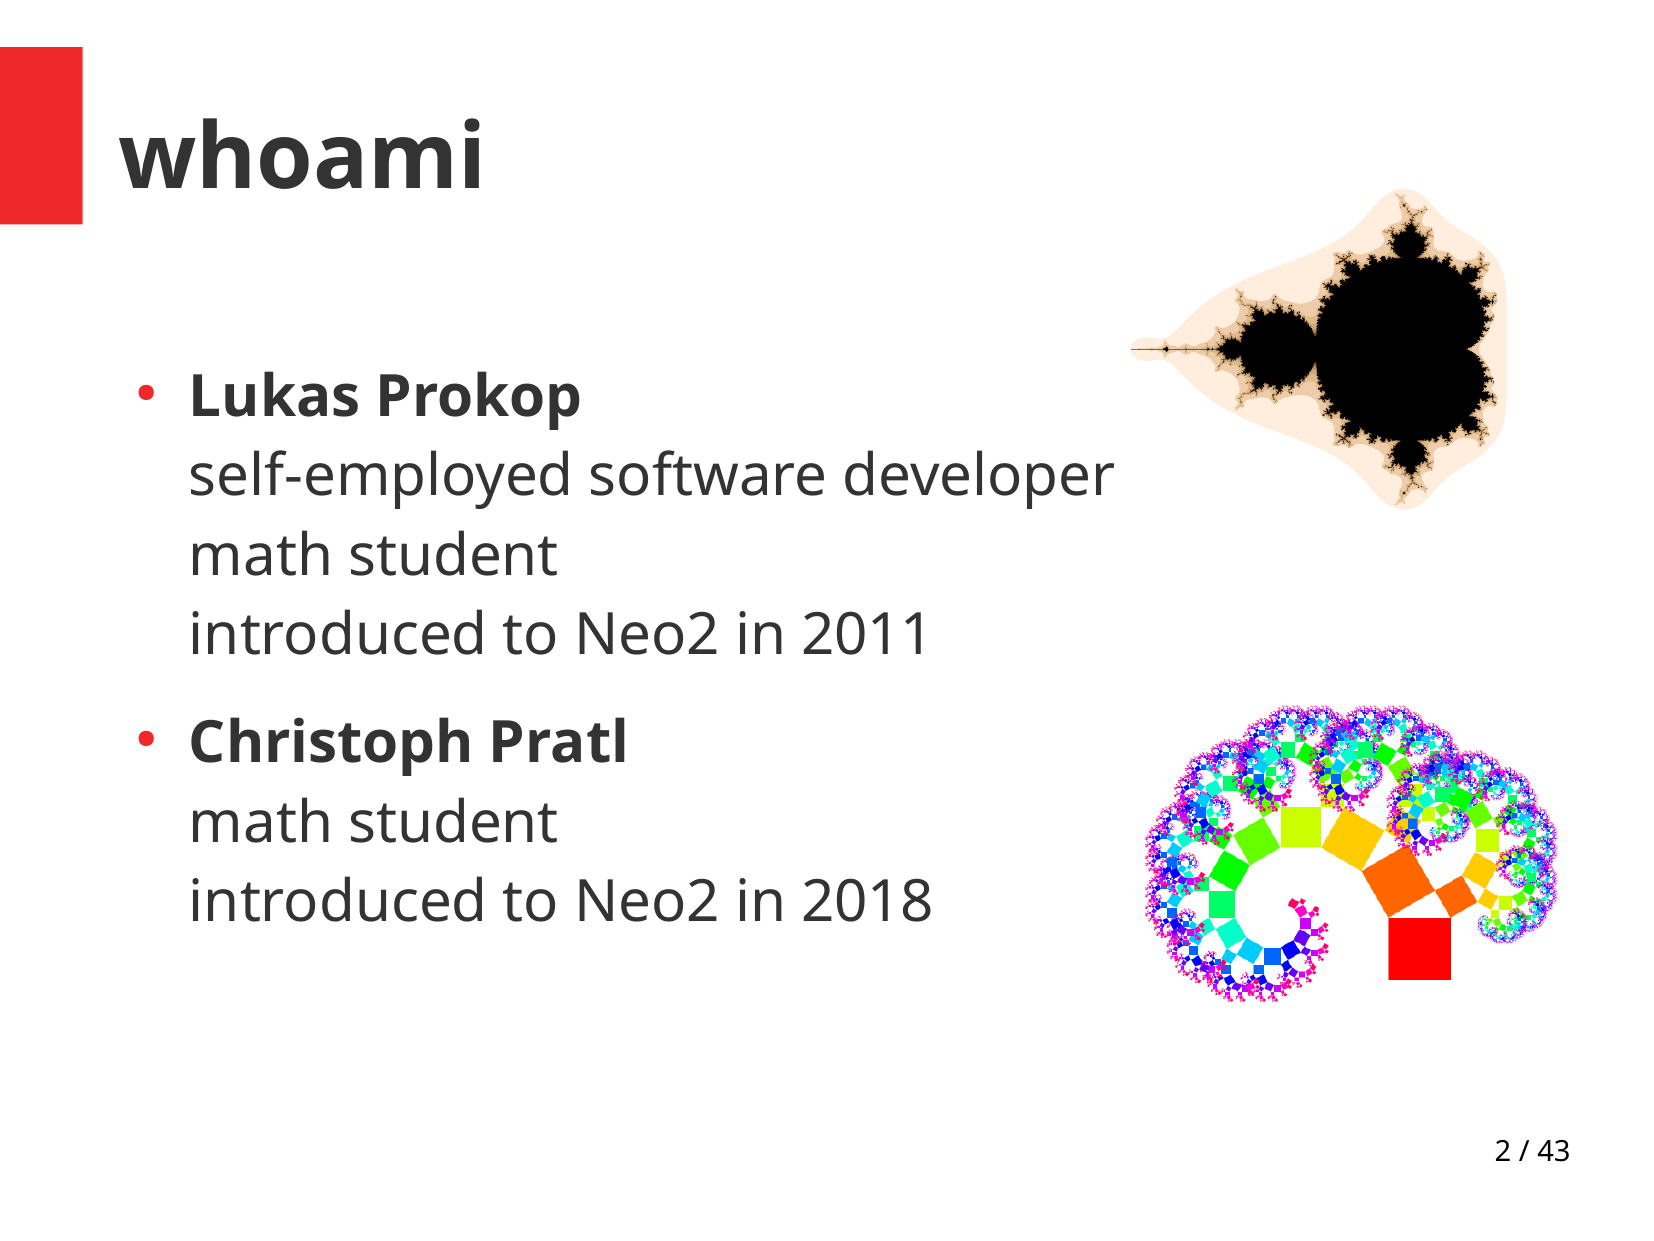

# whoami
Lukas Prokop
self-employed software developer
math student
introduced to Neo2 in 2011
Christoph Pratl
math student
introduced to Neo2 in 2018
2